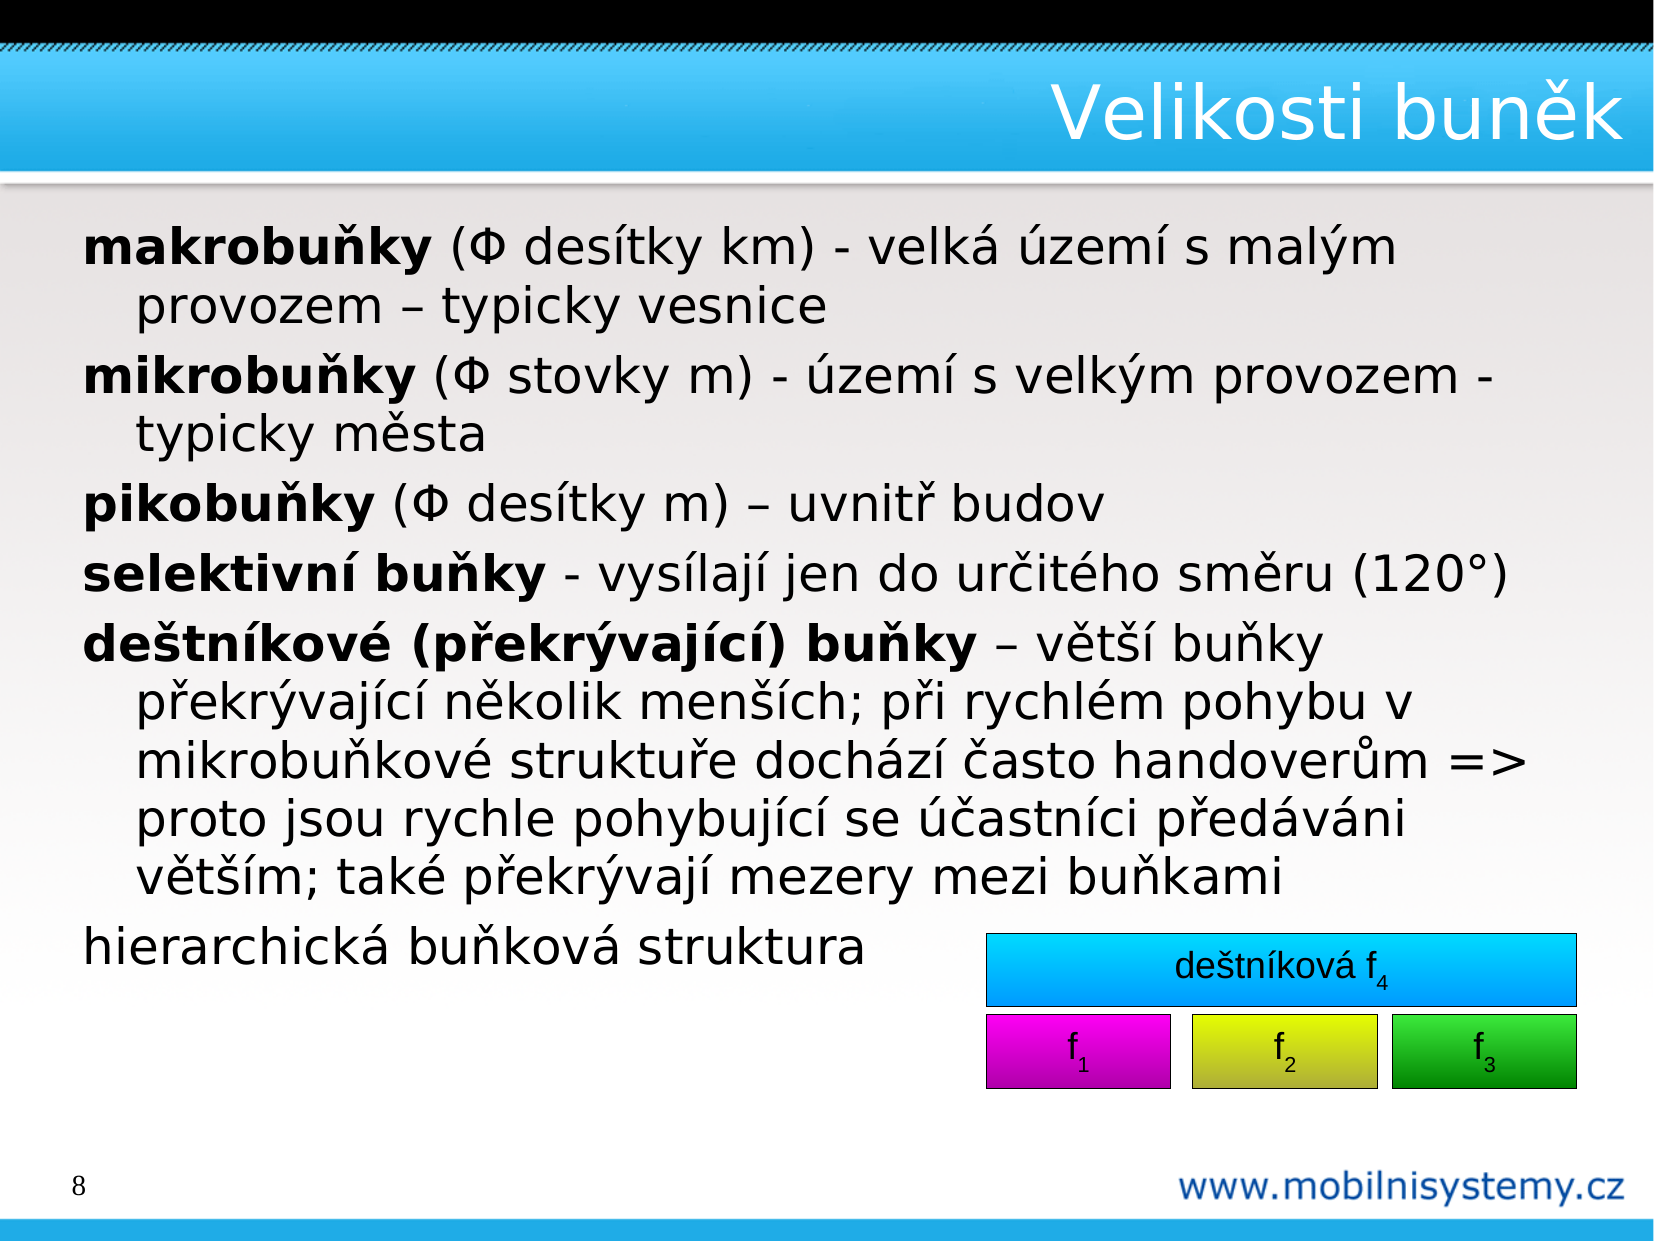

# Velikosti buněk
makrobuňky (Φ desítky km) - velká území s malým provozem – typicky vesnice
mikrobuňky (Φ stovky m) - území s velkým provozem - typicky města
pikobuňky (Φ desítky m) – uvnitř budov
selektivní buňky - vysílají jen do určitého směru (120°)
deštníkové (překrývající) buňky – větší buňky překrývající několik menších; při rychlém pohybu v mikrobuňkové struktuře dochází často handoverům => proto jsou rychle pohybující se účastníci předáváni větším; také překrývají mezery mezi buňkami
hierarchická buňková struktura
deštníková f4
f1
f2
f3
8